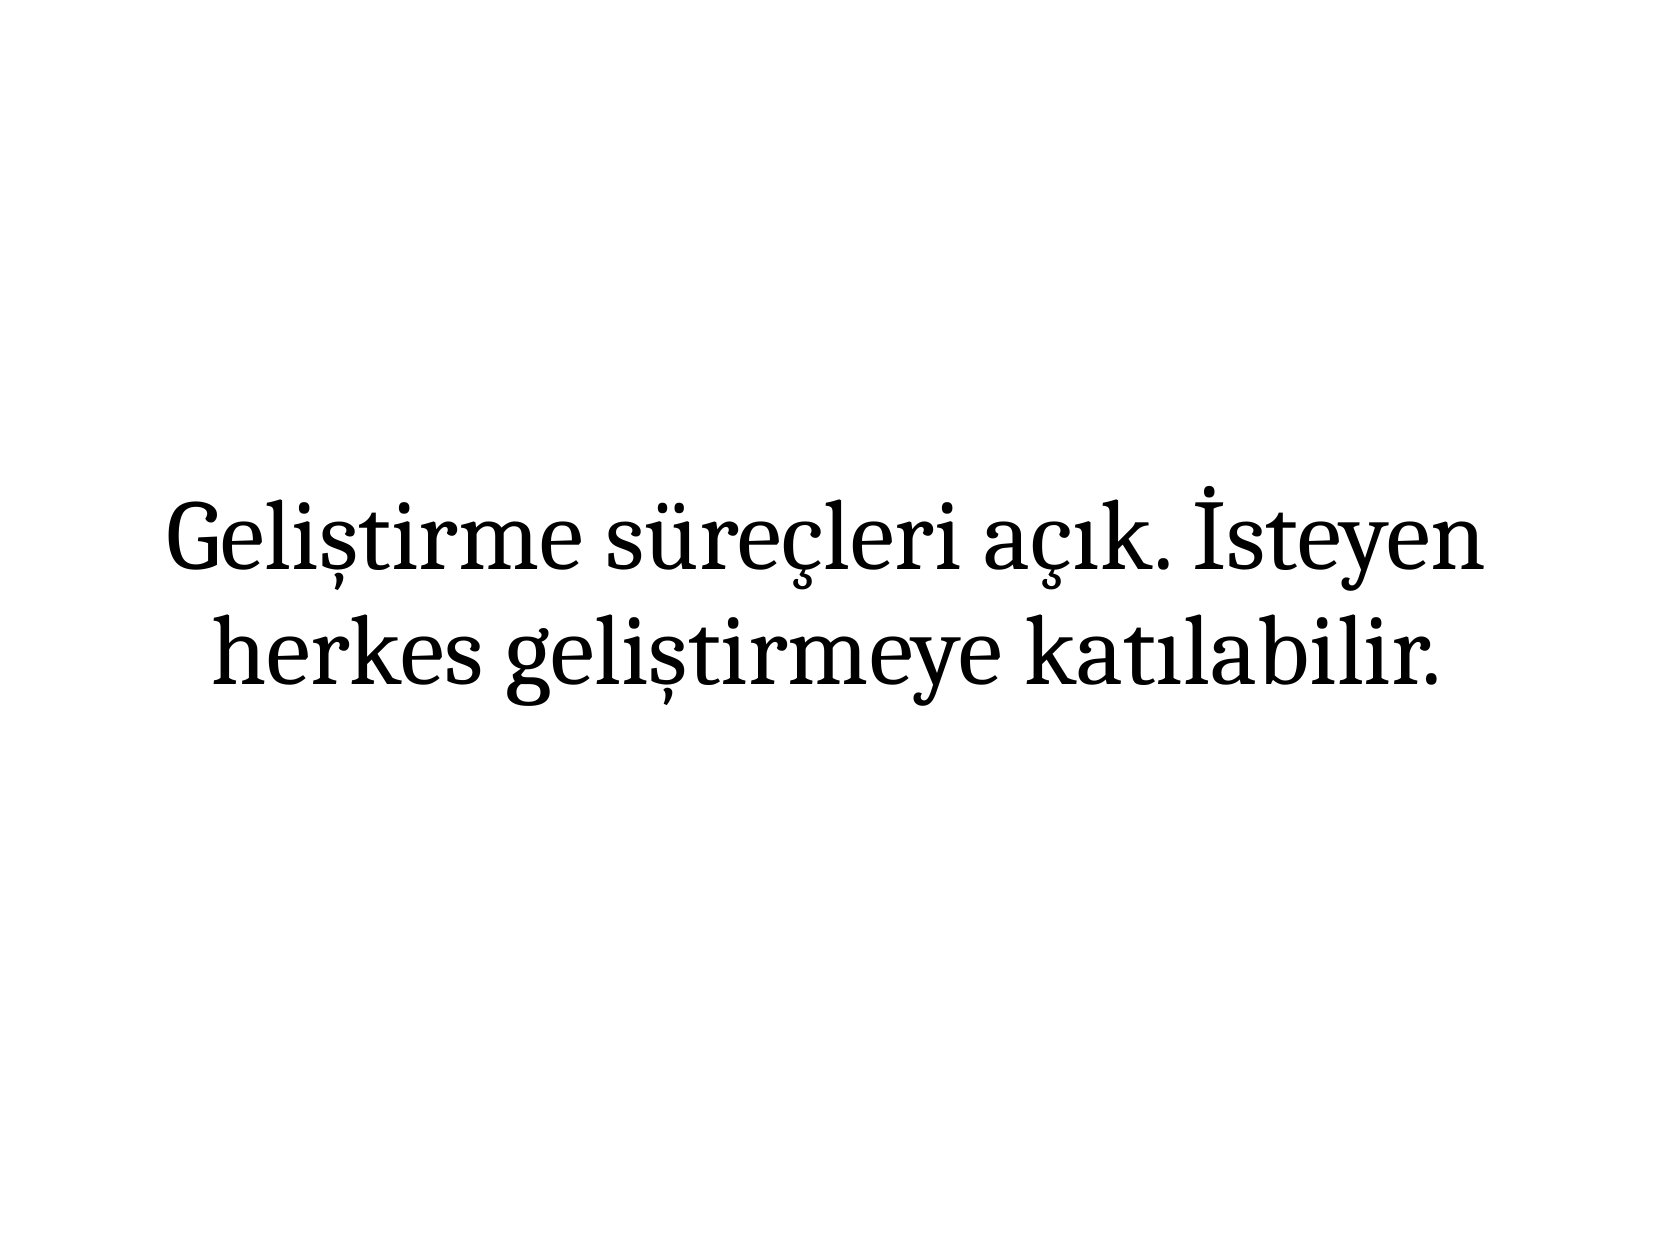

# Geliştirme süreçleri açık. İsteyen herkes geliştirmeye katılabilir.